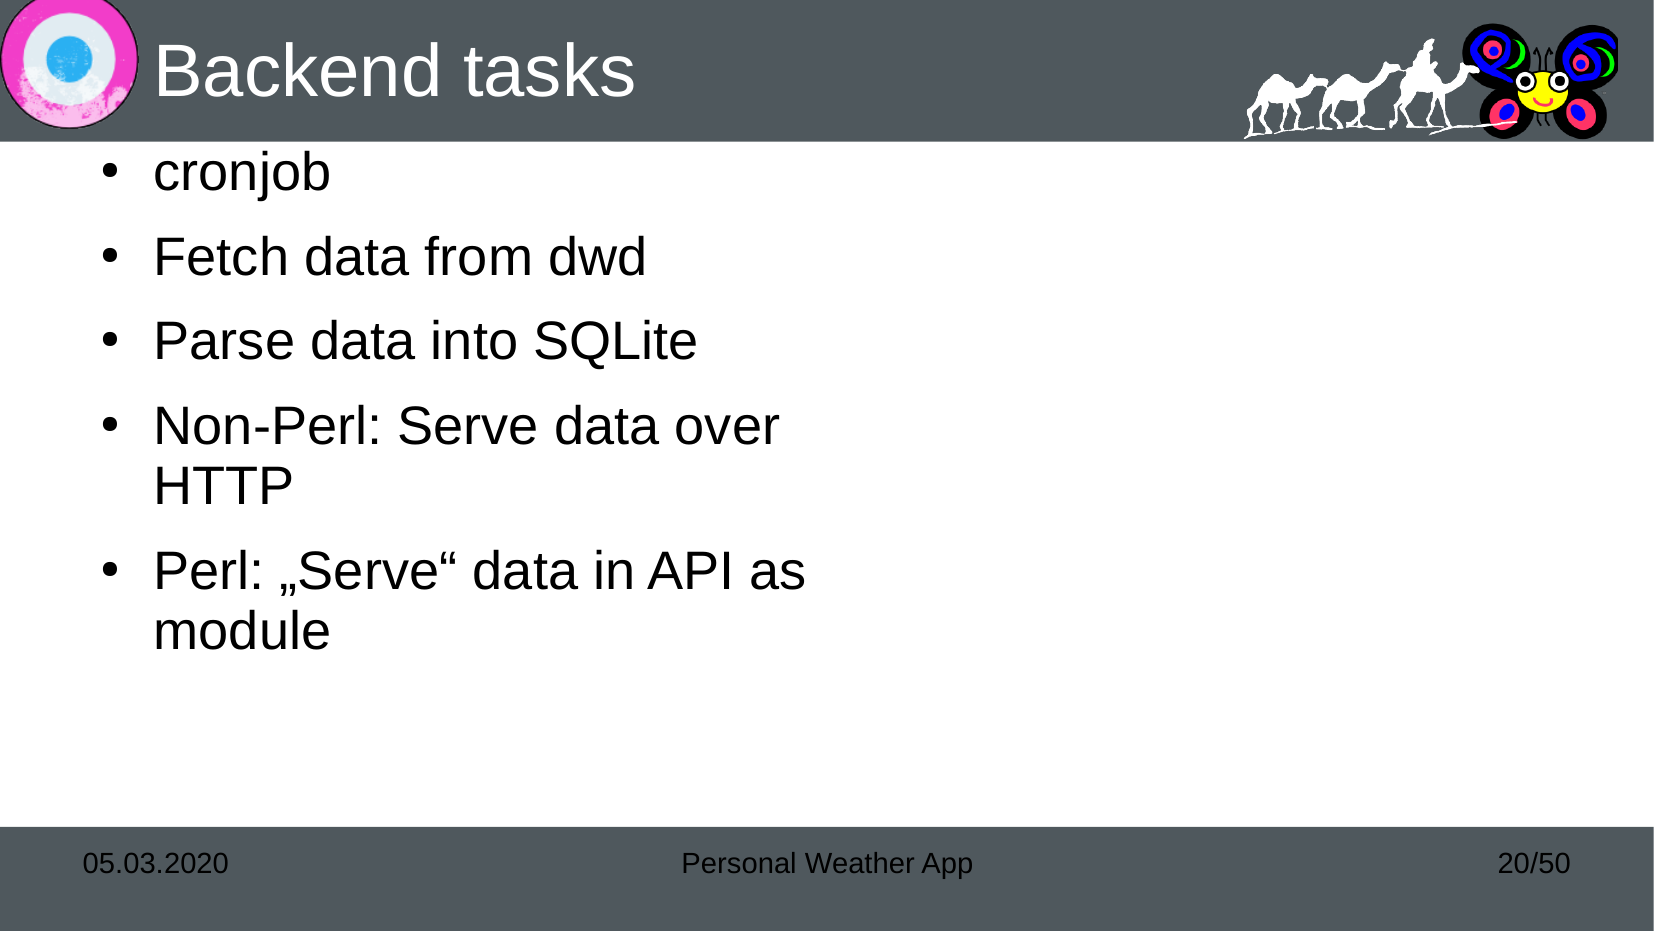

# Backend tasks
cronjob
Fetch data from dwd
Parse data into SQLite
Non-Perl: Serve data over HTTP
Perl: „Serve“ data in API as module
08. März 2019
20